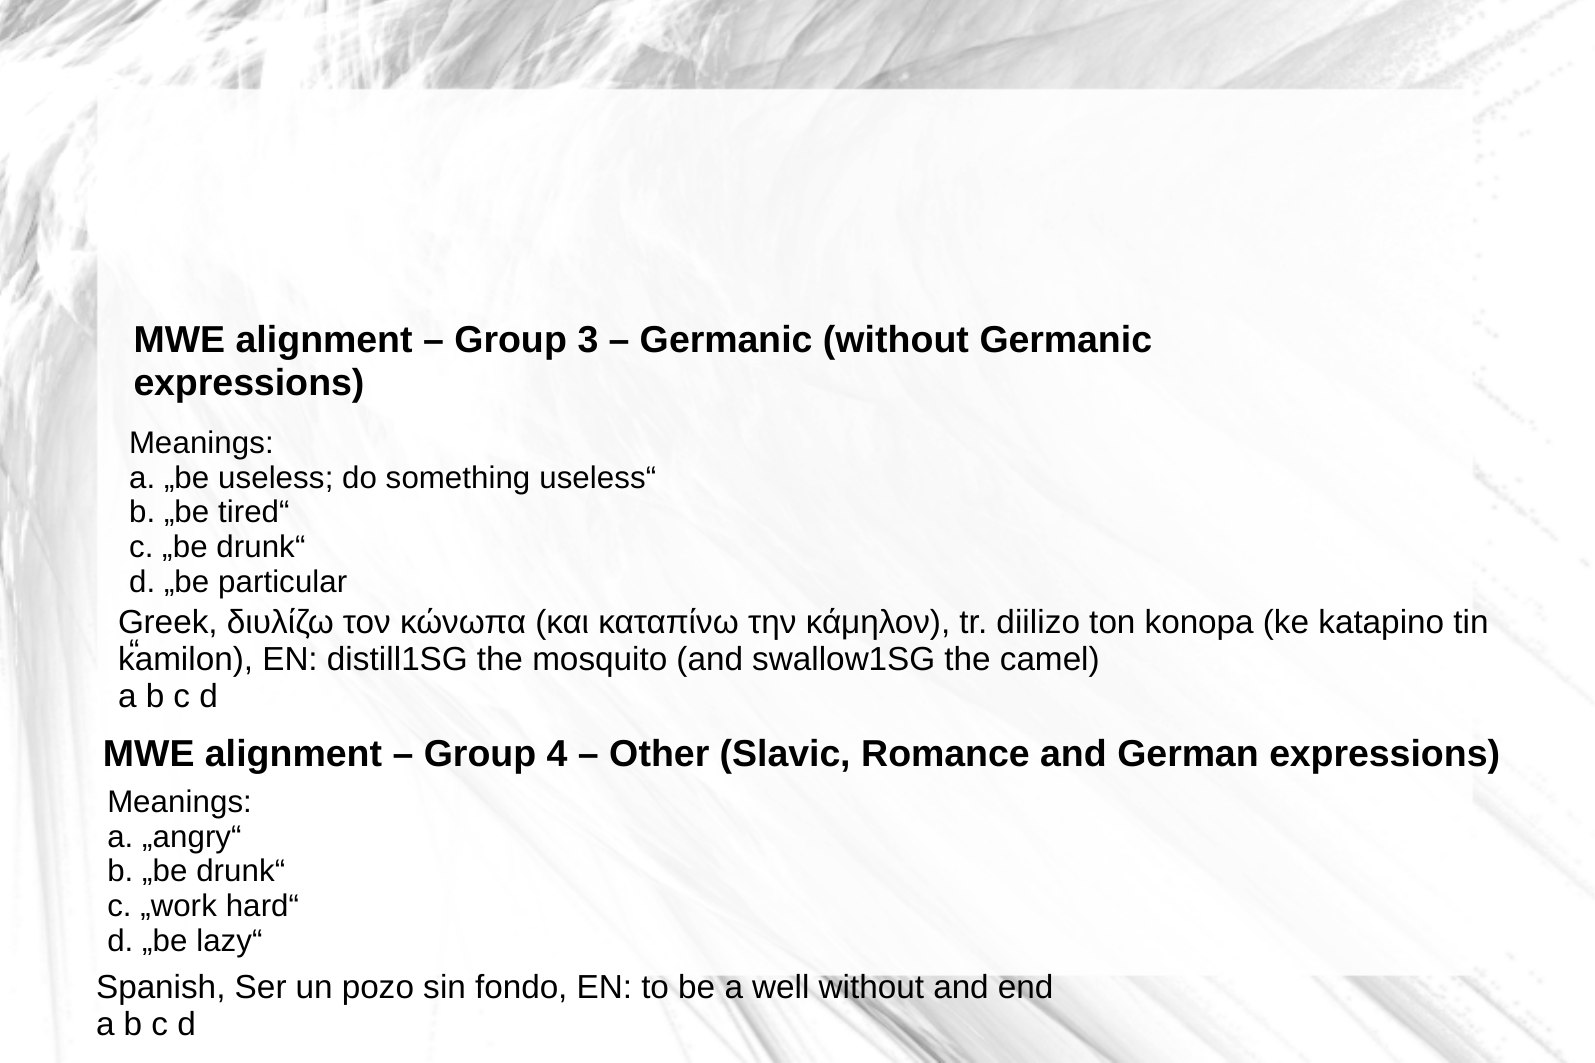

#
MWE alignment – Group 3 – Germanic (without Germanic expressions)
Meanings:
a. „be useless; do something useless“
b. „be tired“
c. „be drunk“
d. „be particular
“
Greek, διυλίζω τον κώνωπα (και καταπίνω την κάμηλον), tr. diilizo ton konopa (ke katapino tin
kamilon), EN: distill1SG the mosquito (and swallow1SG the camel)
a b c d
MWE alignment – Group 4 – Other (Slavic, Romance and German expressions)
Meanings:
a. „angry“
b. „be drunk“
c. „work hard“
d. „be lazy“
Spanish, Ser un pozo sin fondo, EN: to be a well without and end
a b c d